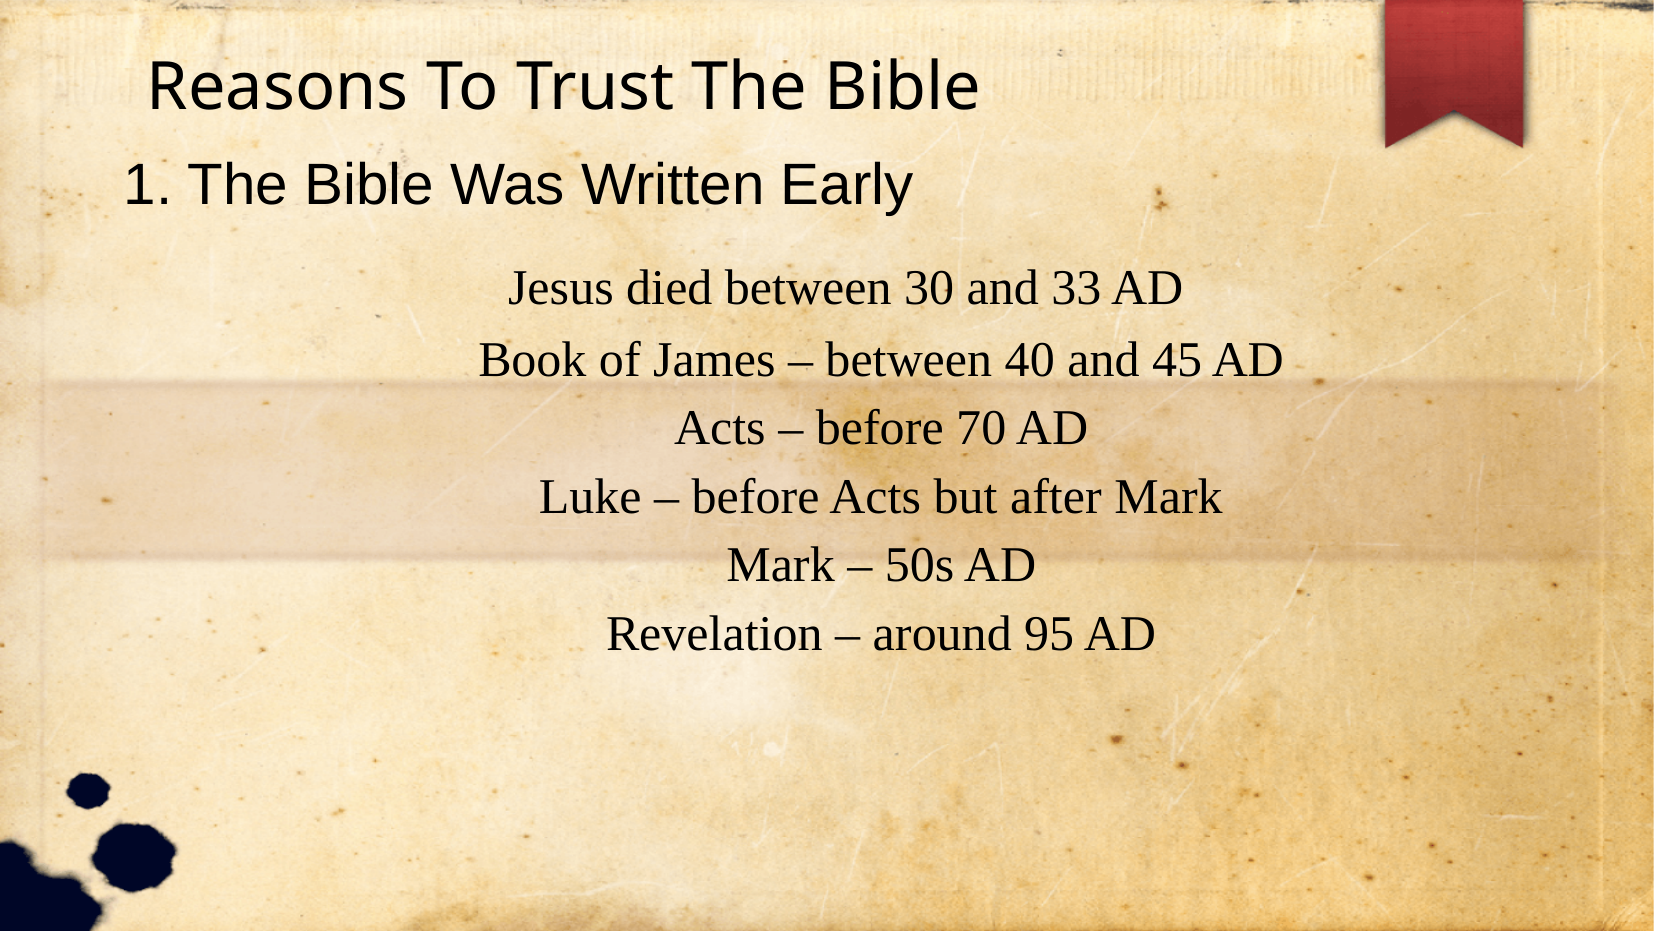

# Reasons To Trust The Bible
1. The Bible Was Written Early
Jesus died between 30 and 33 AD
Book of James – between 40 and 45 AD
Acts – before 70 AD
Luke – before Acts but after Mark
Mark – 50s AD
Revelation – around 95 AD